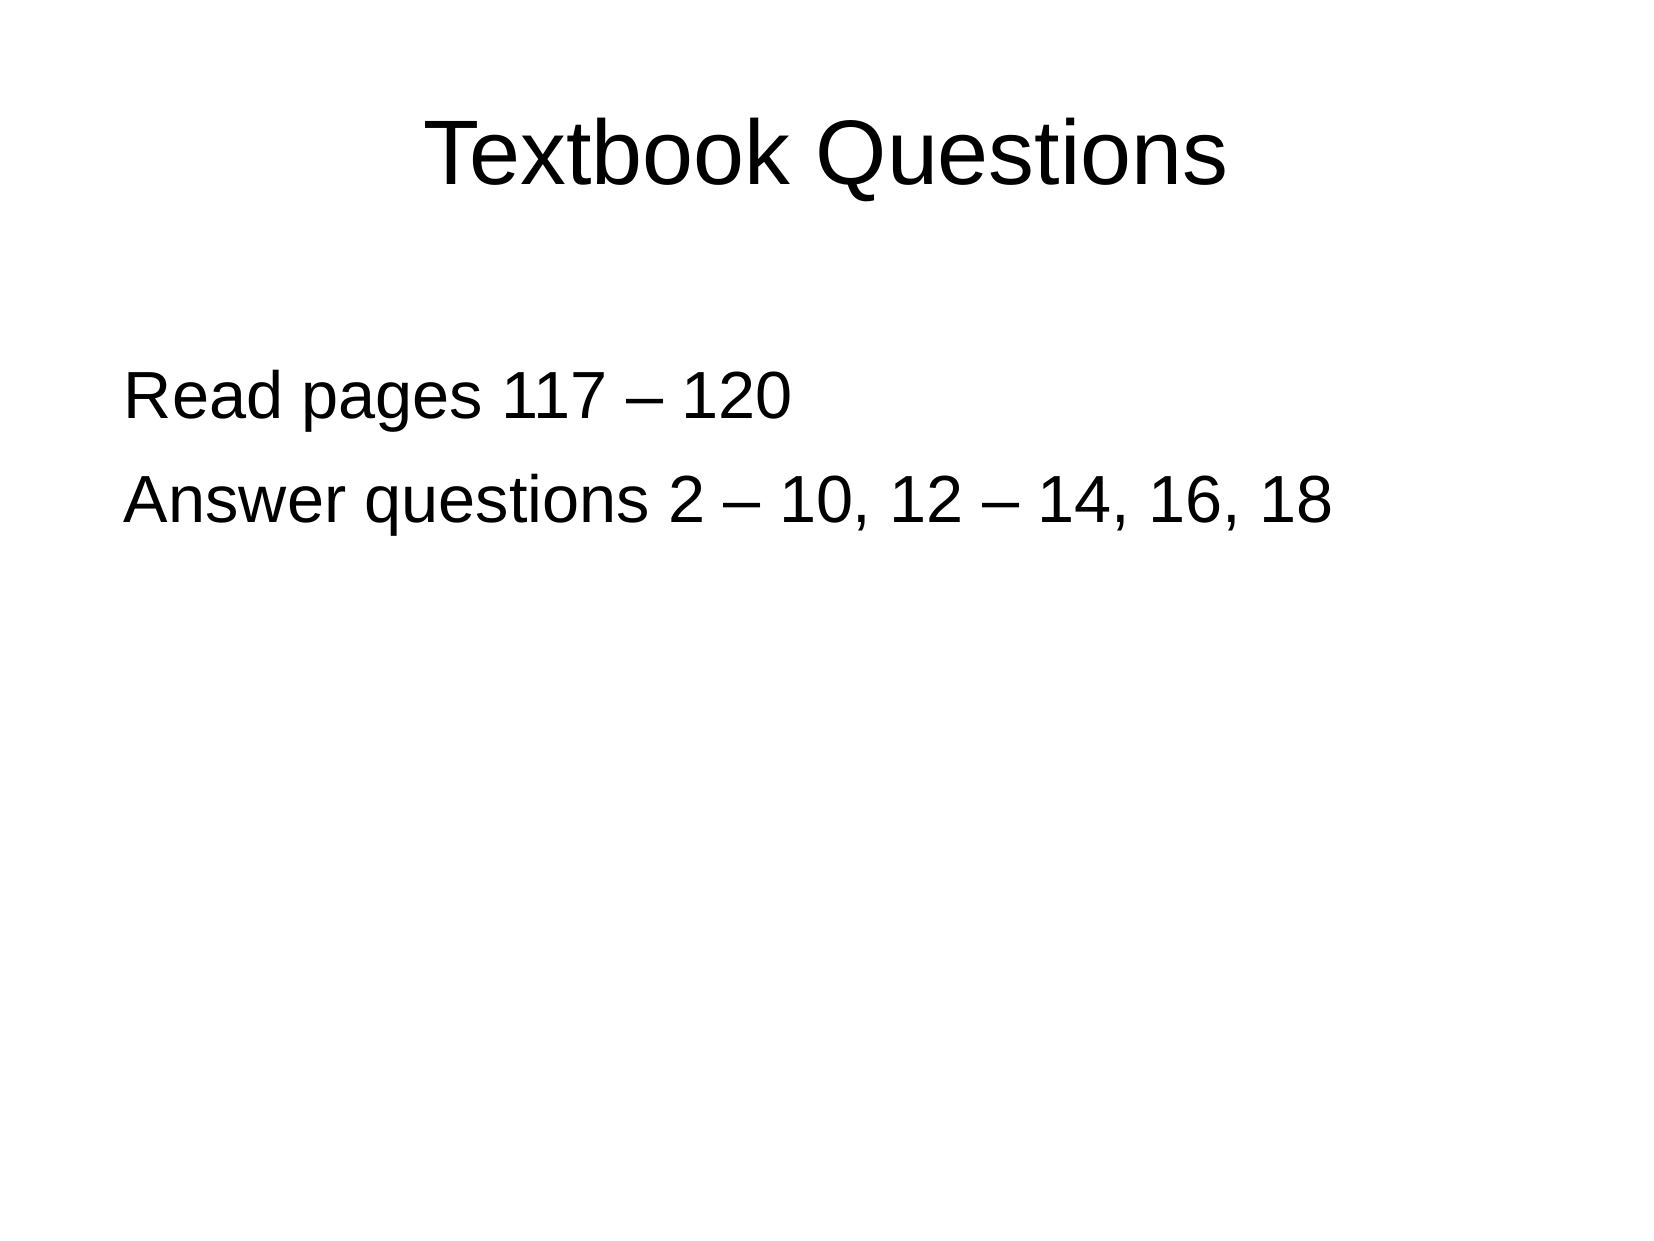

# Textbook Questions
Read pages 117 – 120
Answer questions 2 – 10, 12 – 14, 16, 18